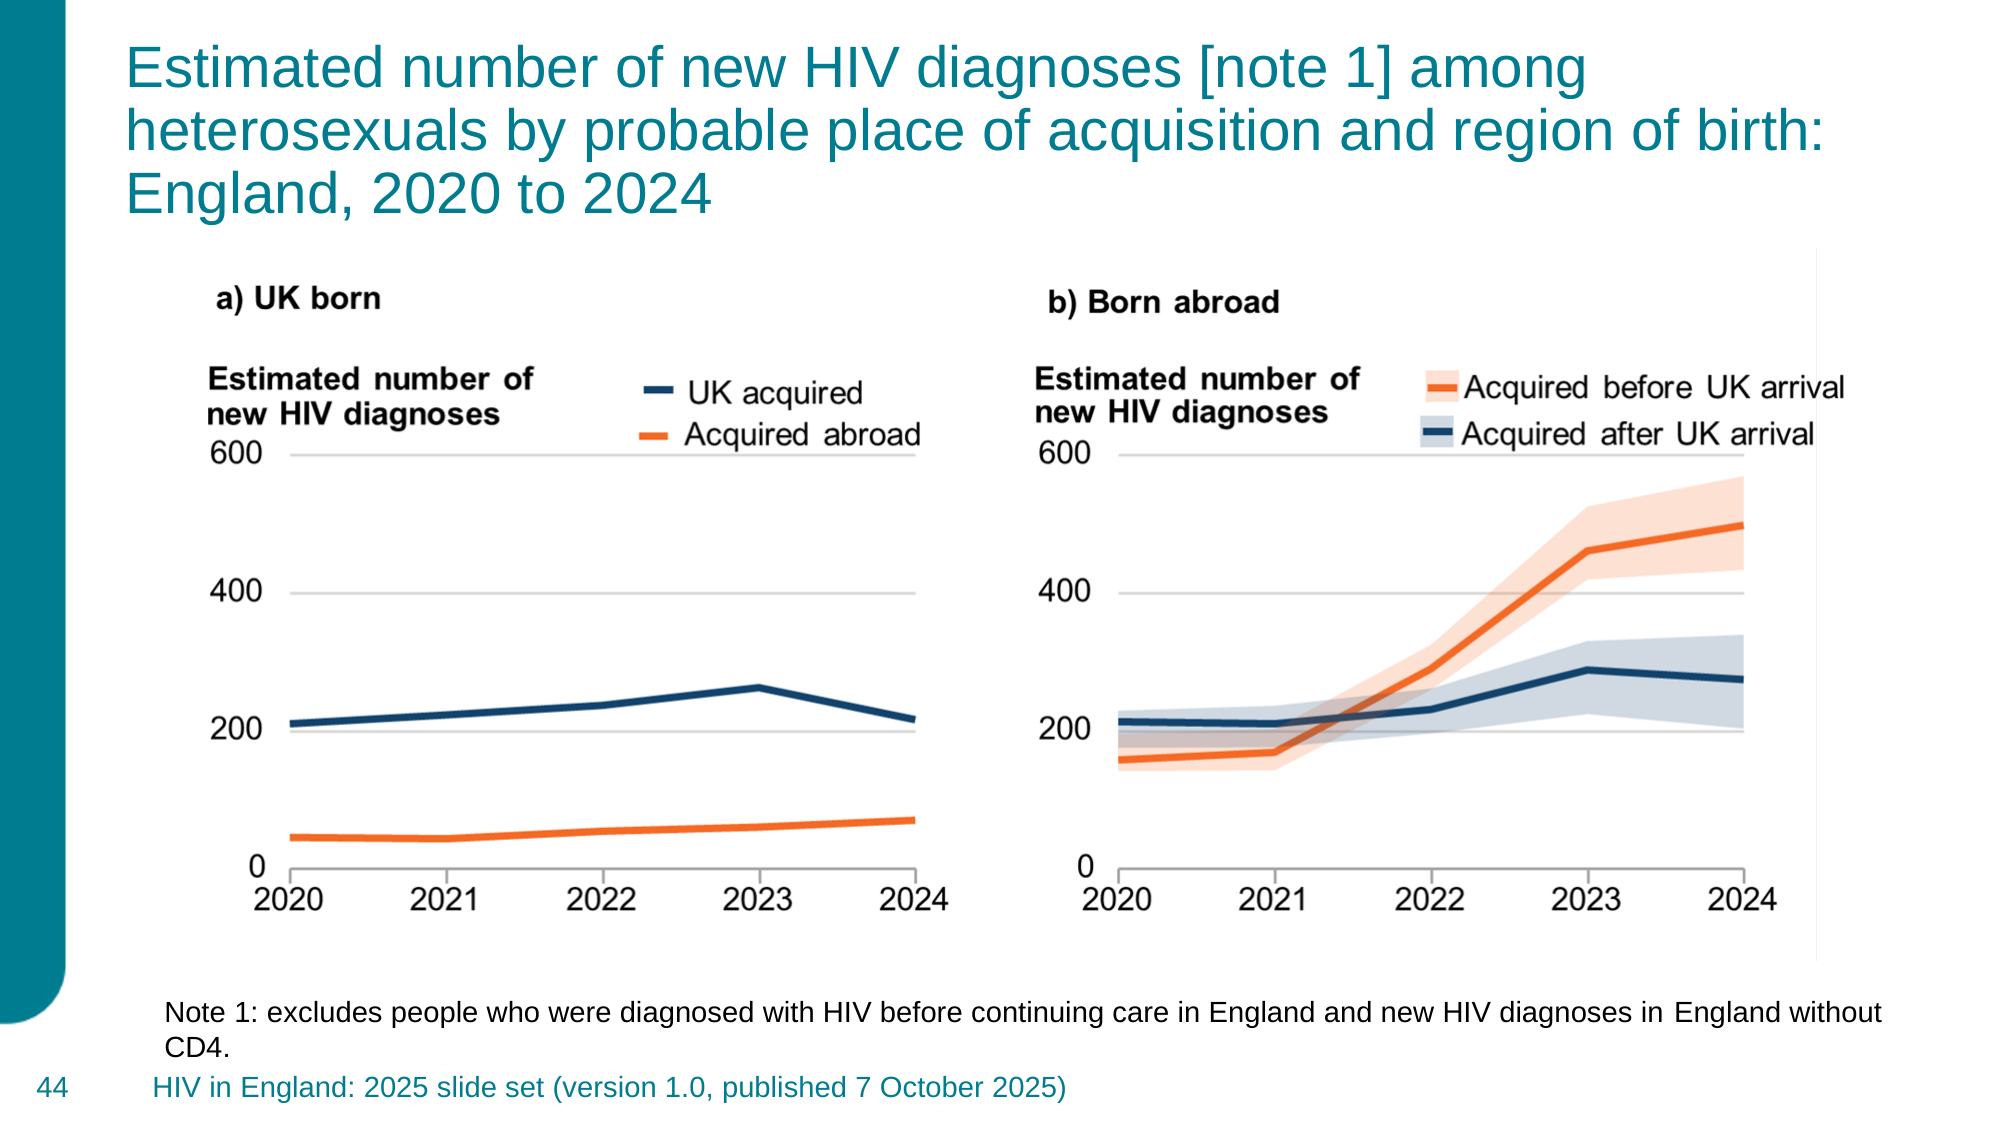

# Estimated number of new HIV diagnoses [note 1] among heterosexuals by probable place of acquisition and region of birth: England, 2020 to 2024
Note 1: excludes people who were diagnosed with HIV before continuing care in England and new HIV diagnoses in England without CD4.
43
HIV in England: 2025 slide set (version 1.0, published 7 October 2025)